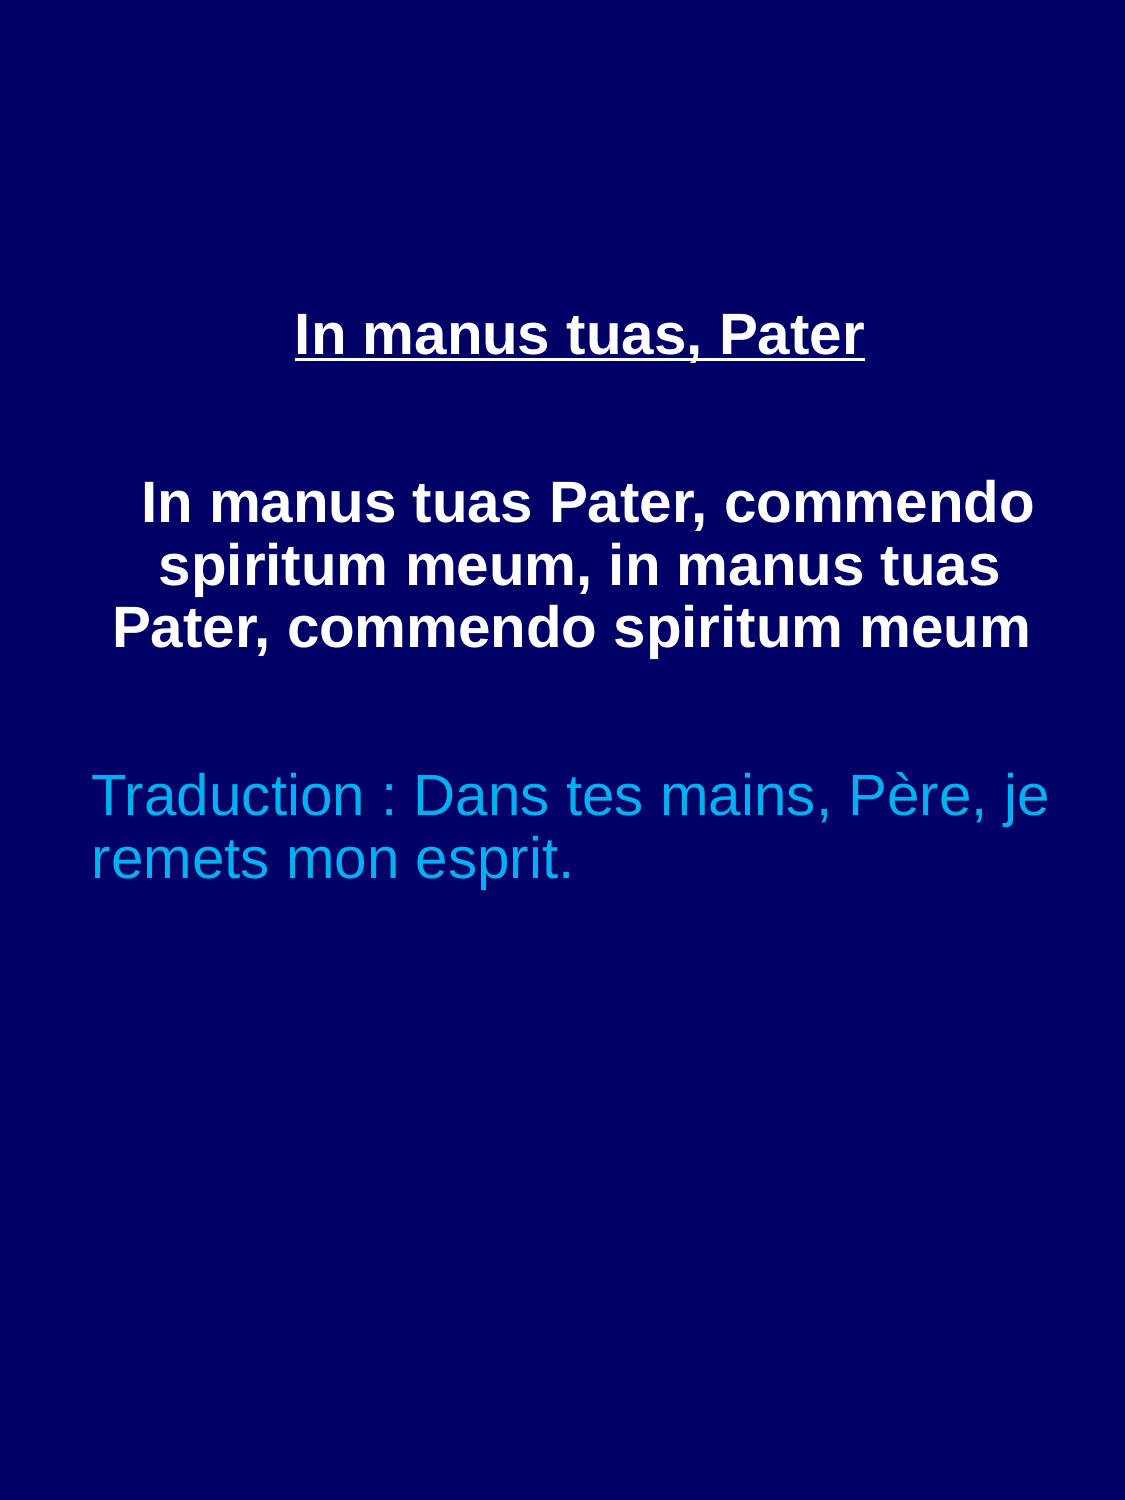

# In manus tuas, Pater
 In manus tuas Pater, commendo spiritum meum, in manus tuas Pater, commendo spiritum meum
Traduction : Dans tes mains, Père, je remets mon esprit.